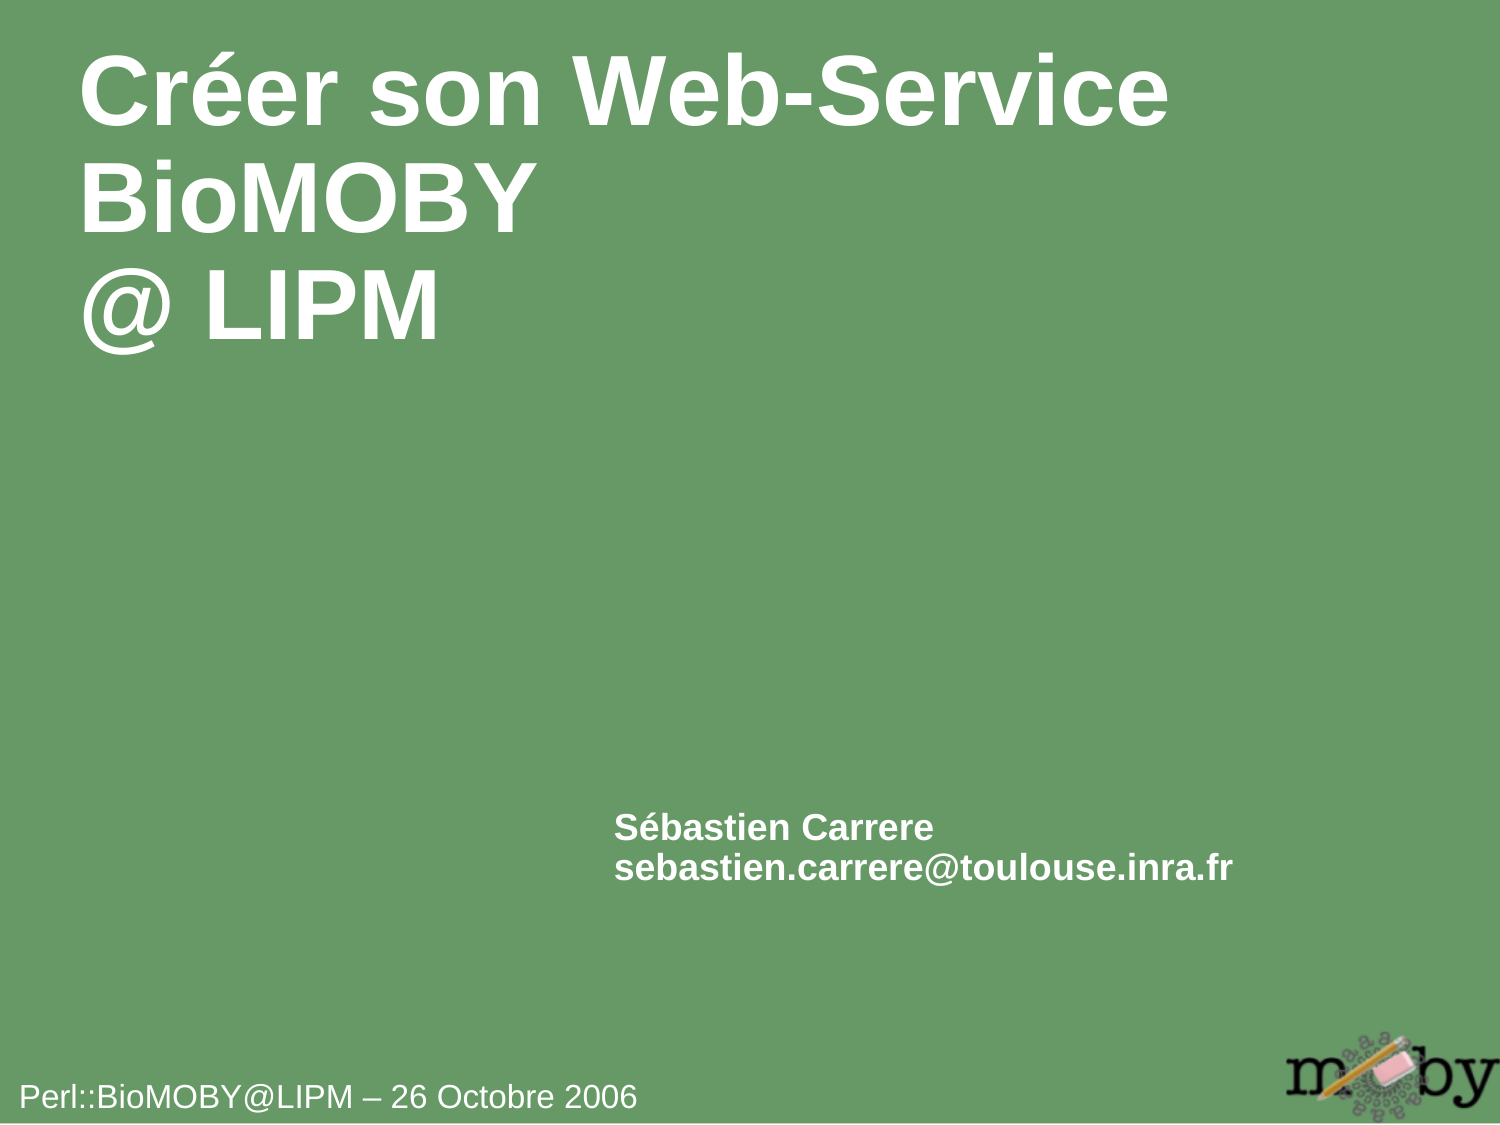

Créer son Web-Service BioMOBY
@ LIPM
Sébastien Carrere sebastien.carrere@toulouse.inra.fr